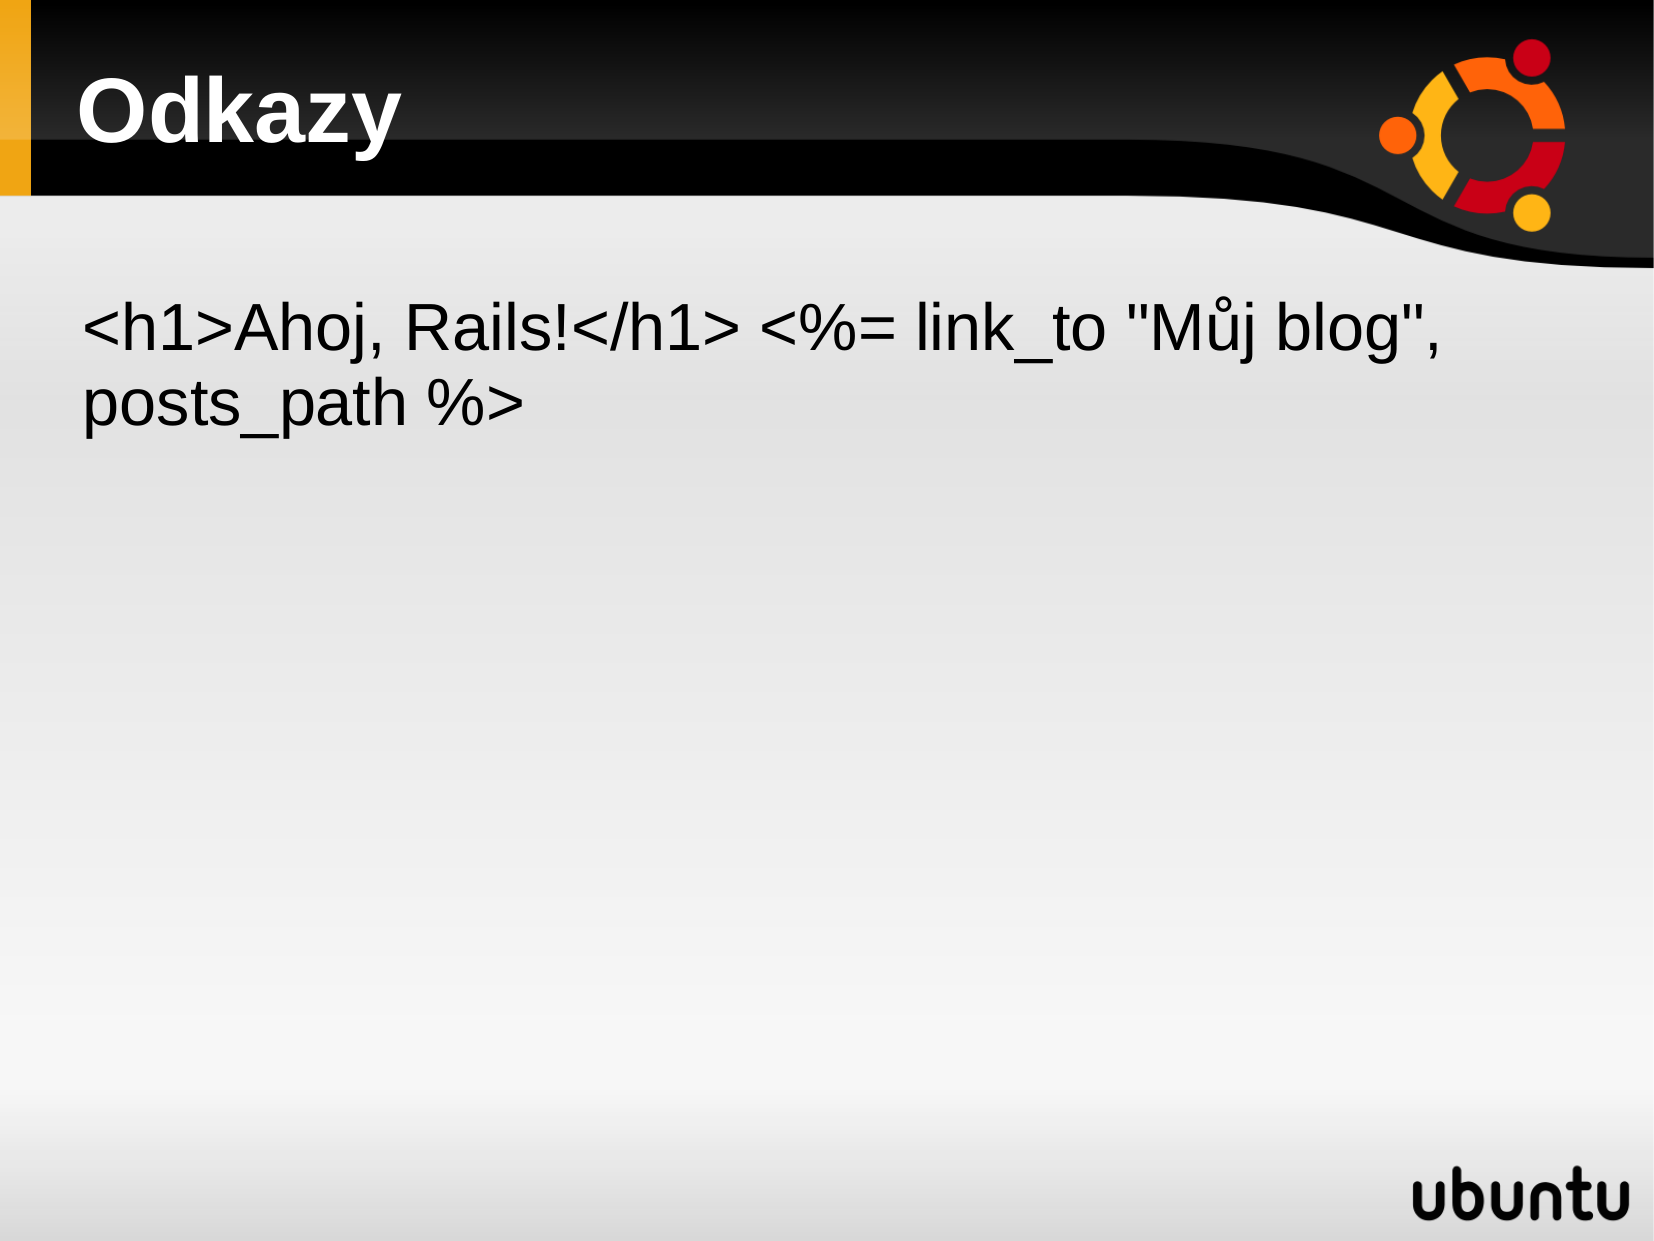

# Odkazy
<h1>Ahoj, Rails!</h1> <%= link_to "Můj blog", posts_path %>